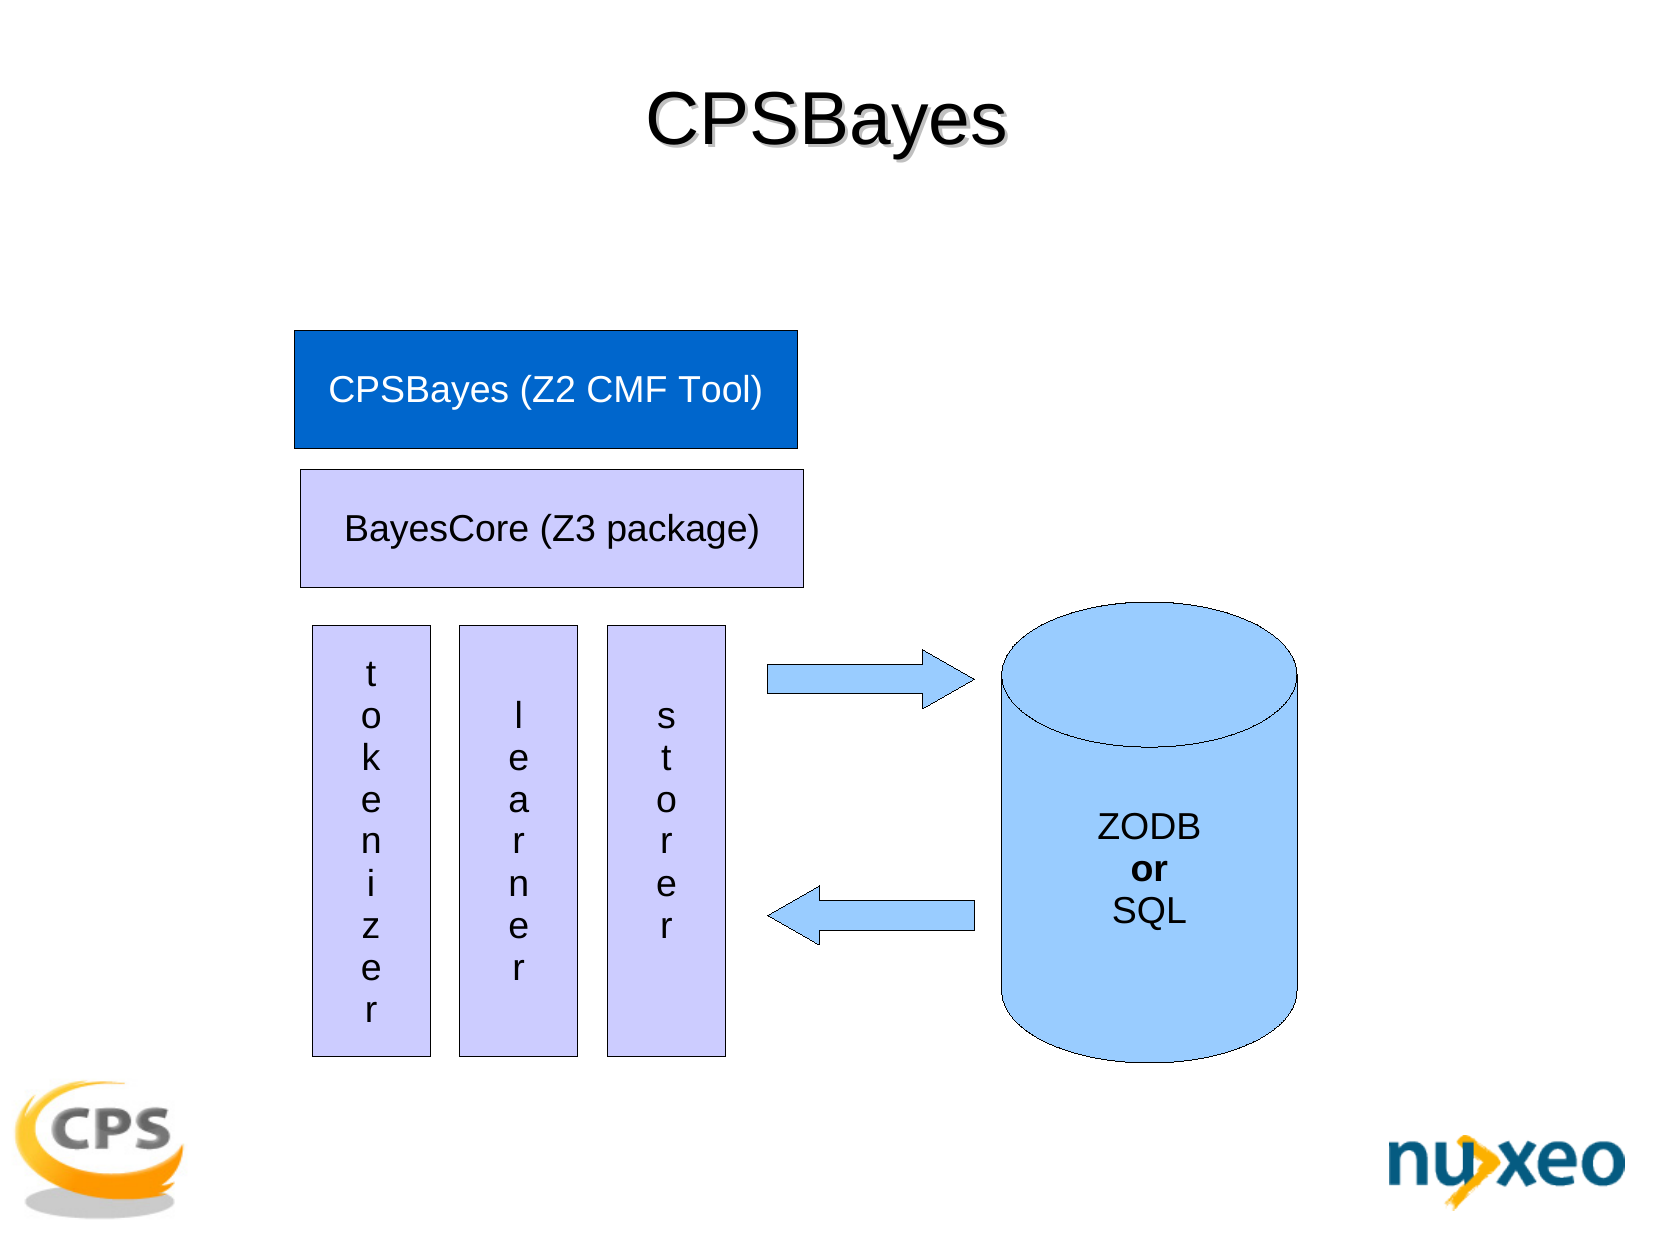

CPSBayes
CPSBayes (Z2 CMF Tool)
BayesCore (Z3 package)
ZODB
or
SQL
t
o
k
e
n
i
z
e
r
l
e
a
r
n
e
r
s
t
o
r
e
r